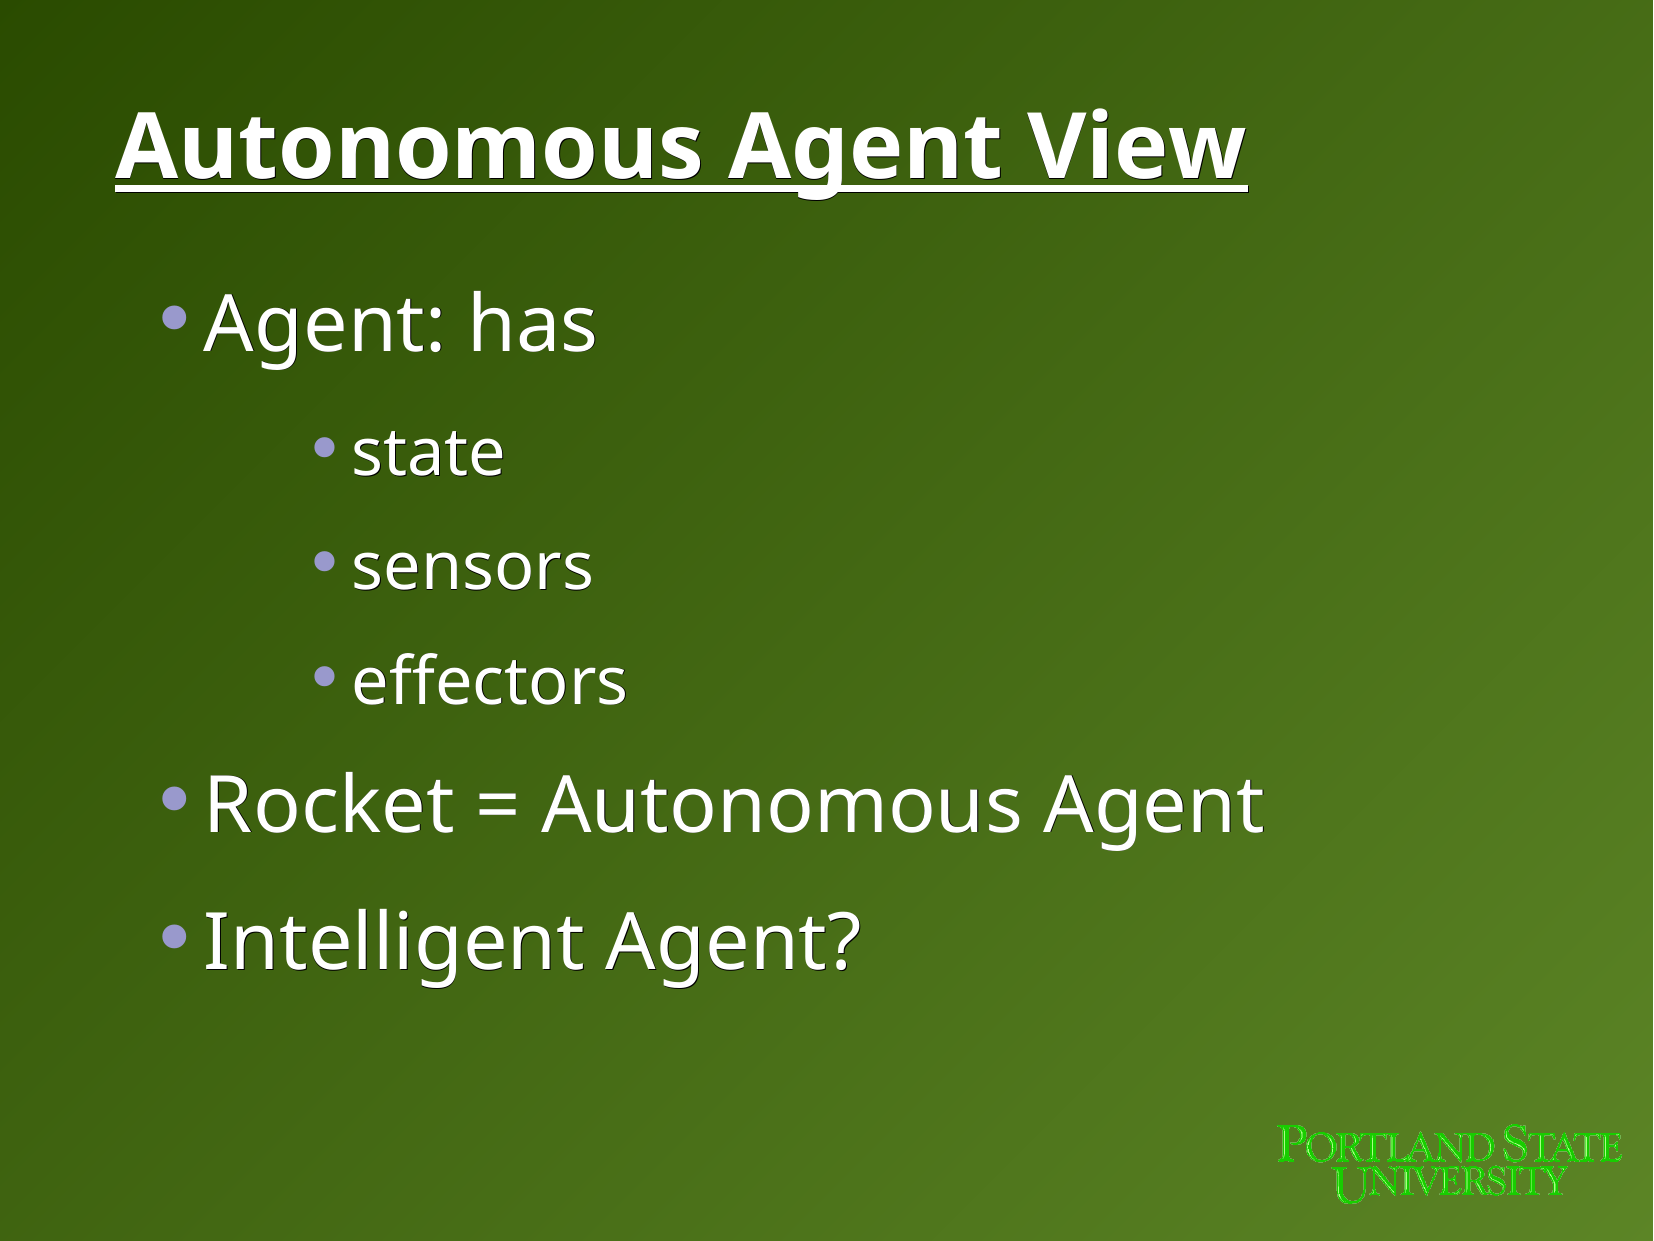

# Autonomous Agent View
Agent: has
state
sensors
effectors
Rocket = Autonomous Agent
Intelligent Agent?